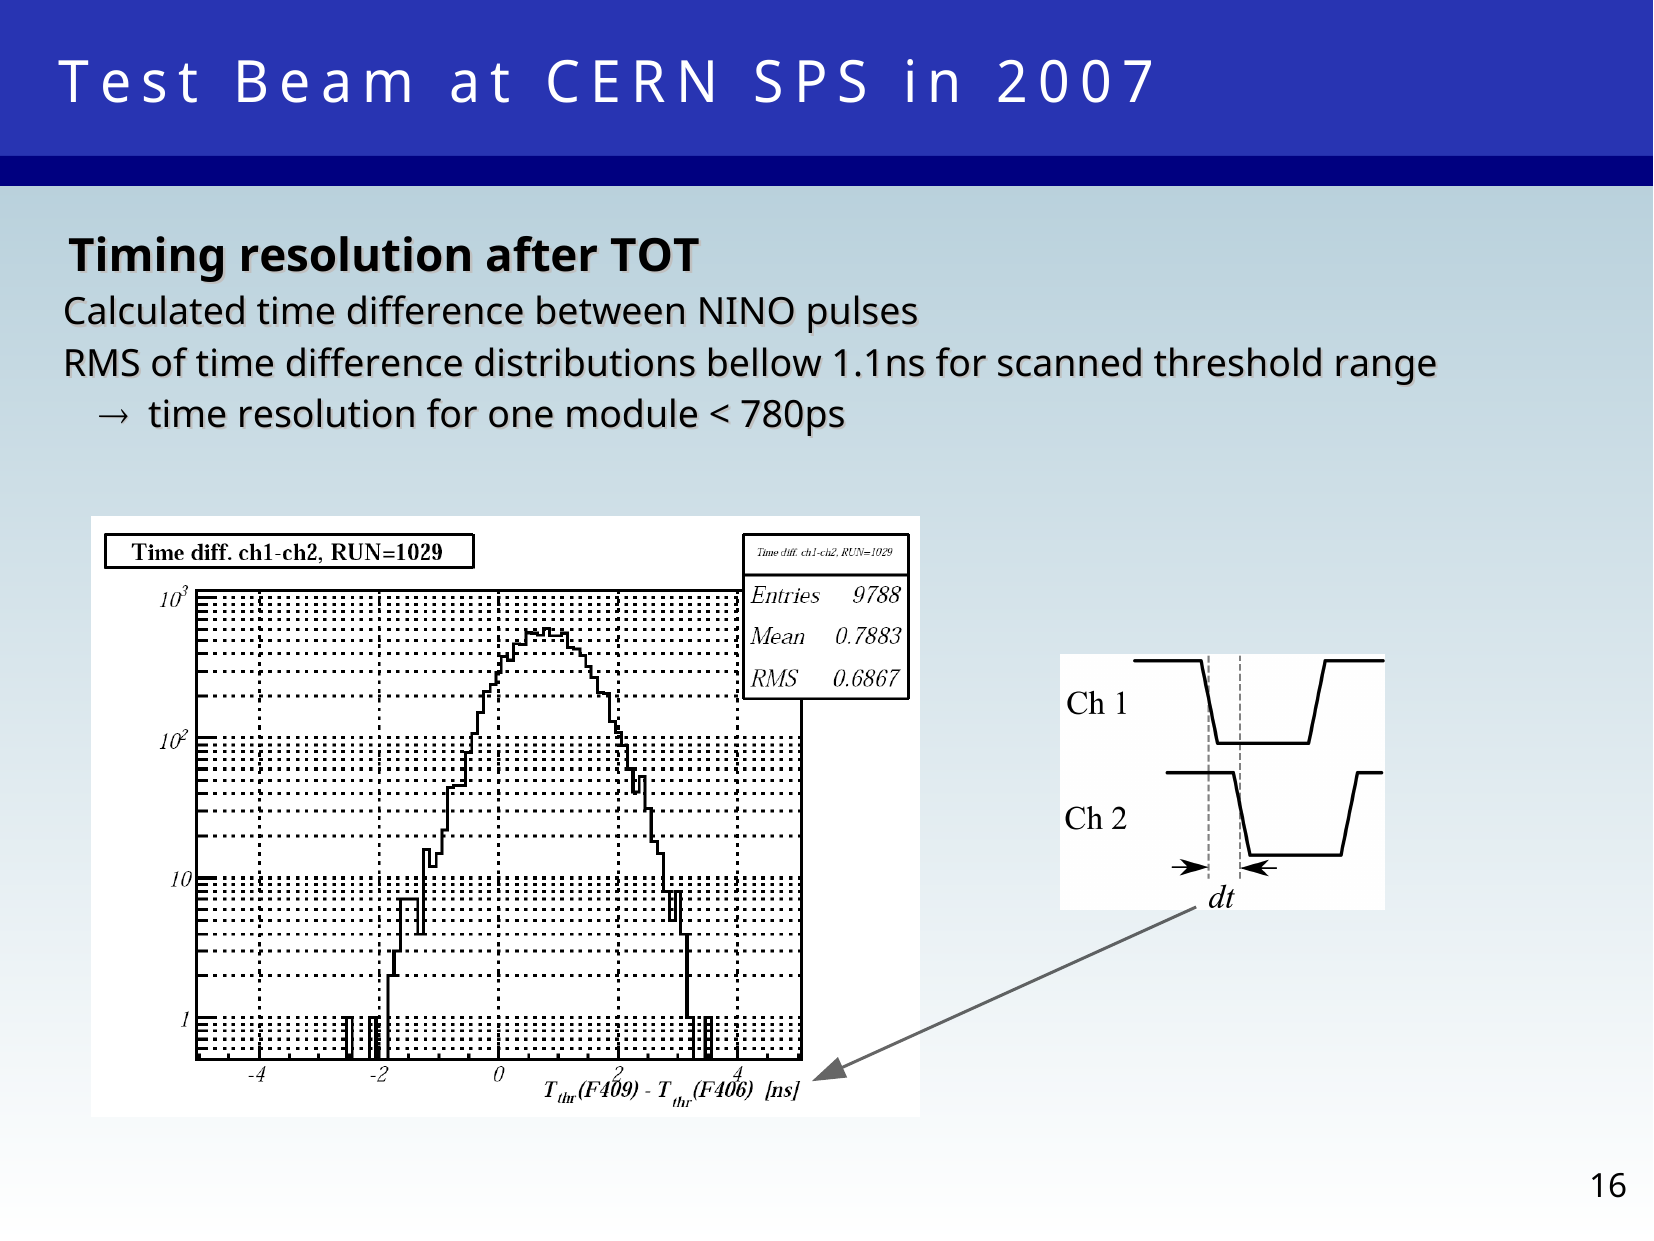

# Test Beam at CERN SPS in 2007
Timing resolution after TOT
Calculated time difference between NINO pulses
RMS of time difference distributions bellow 1.1ns for scanned threshold range
 time resolution for one module < 780ps
16